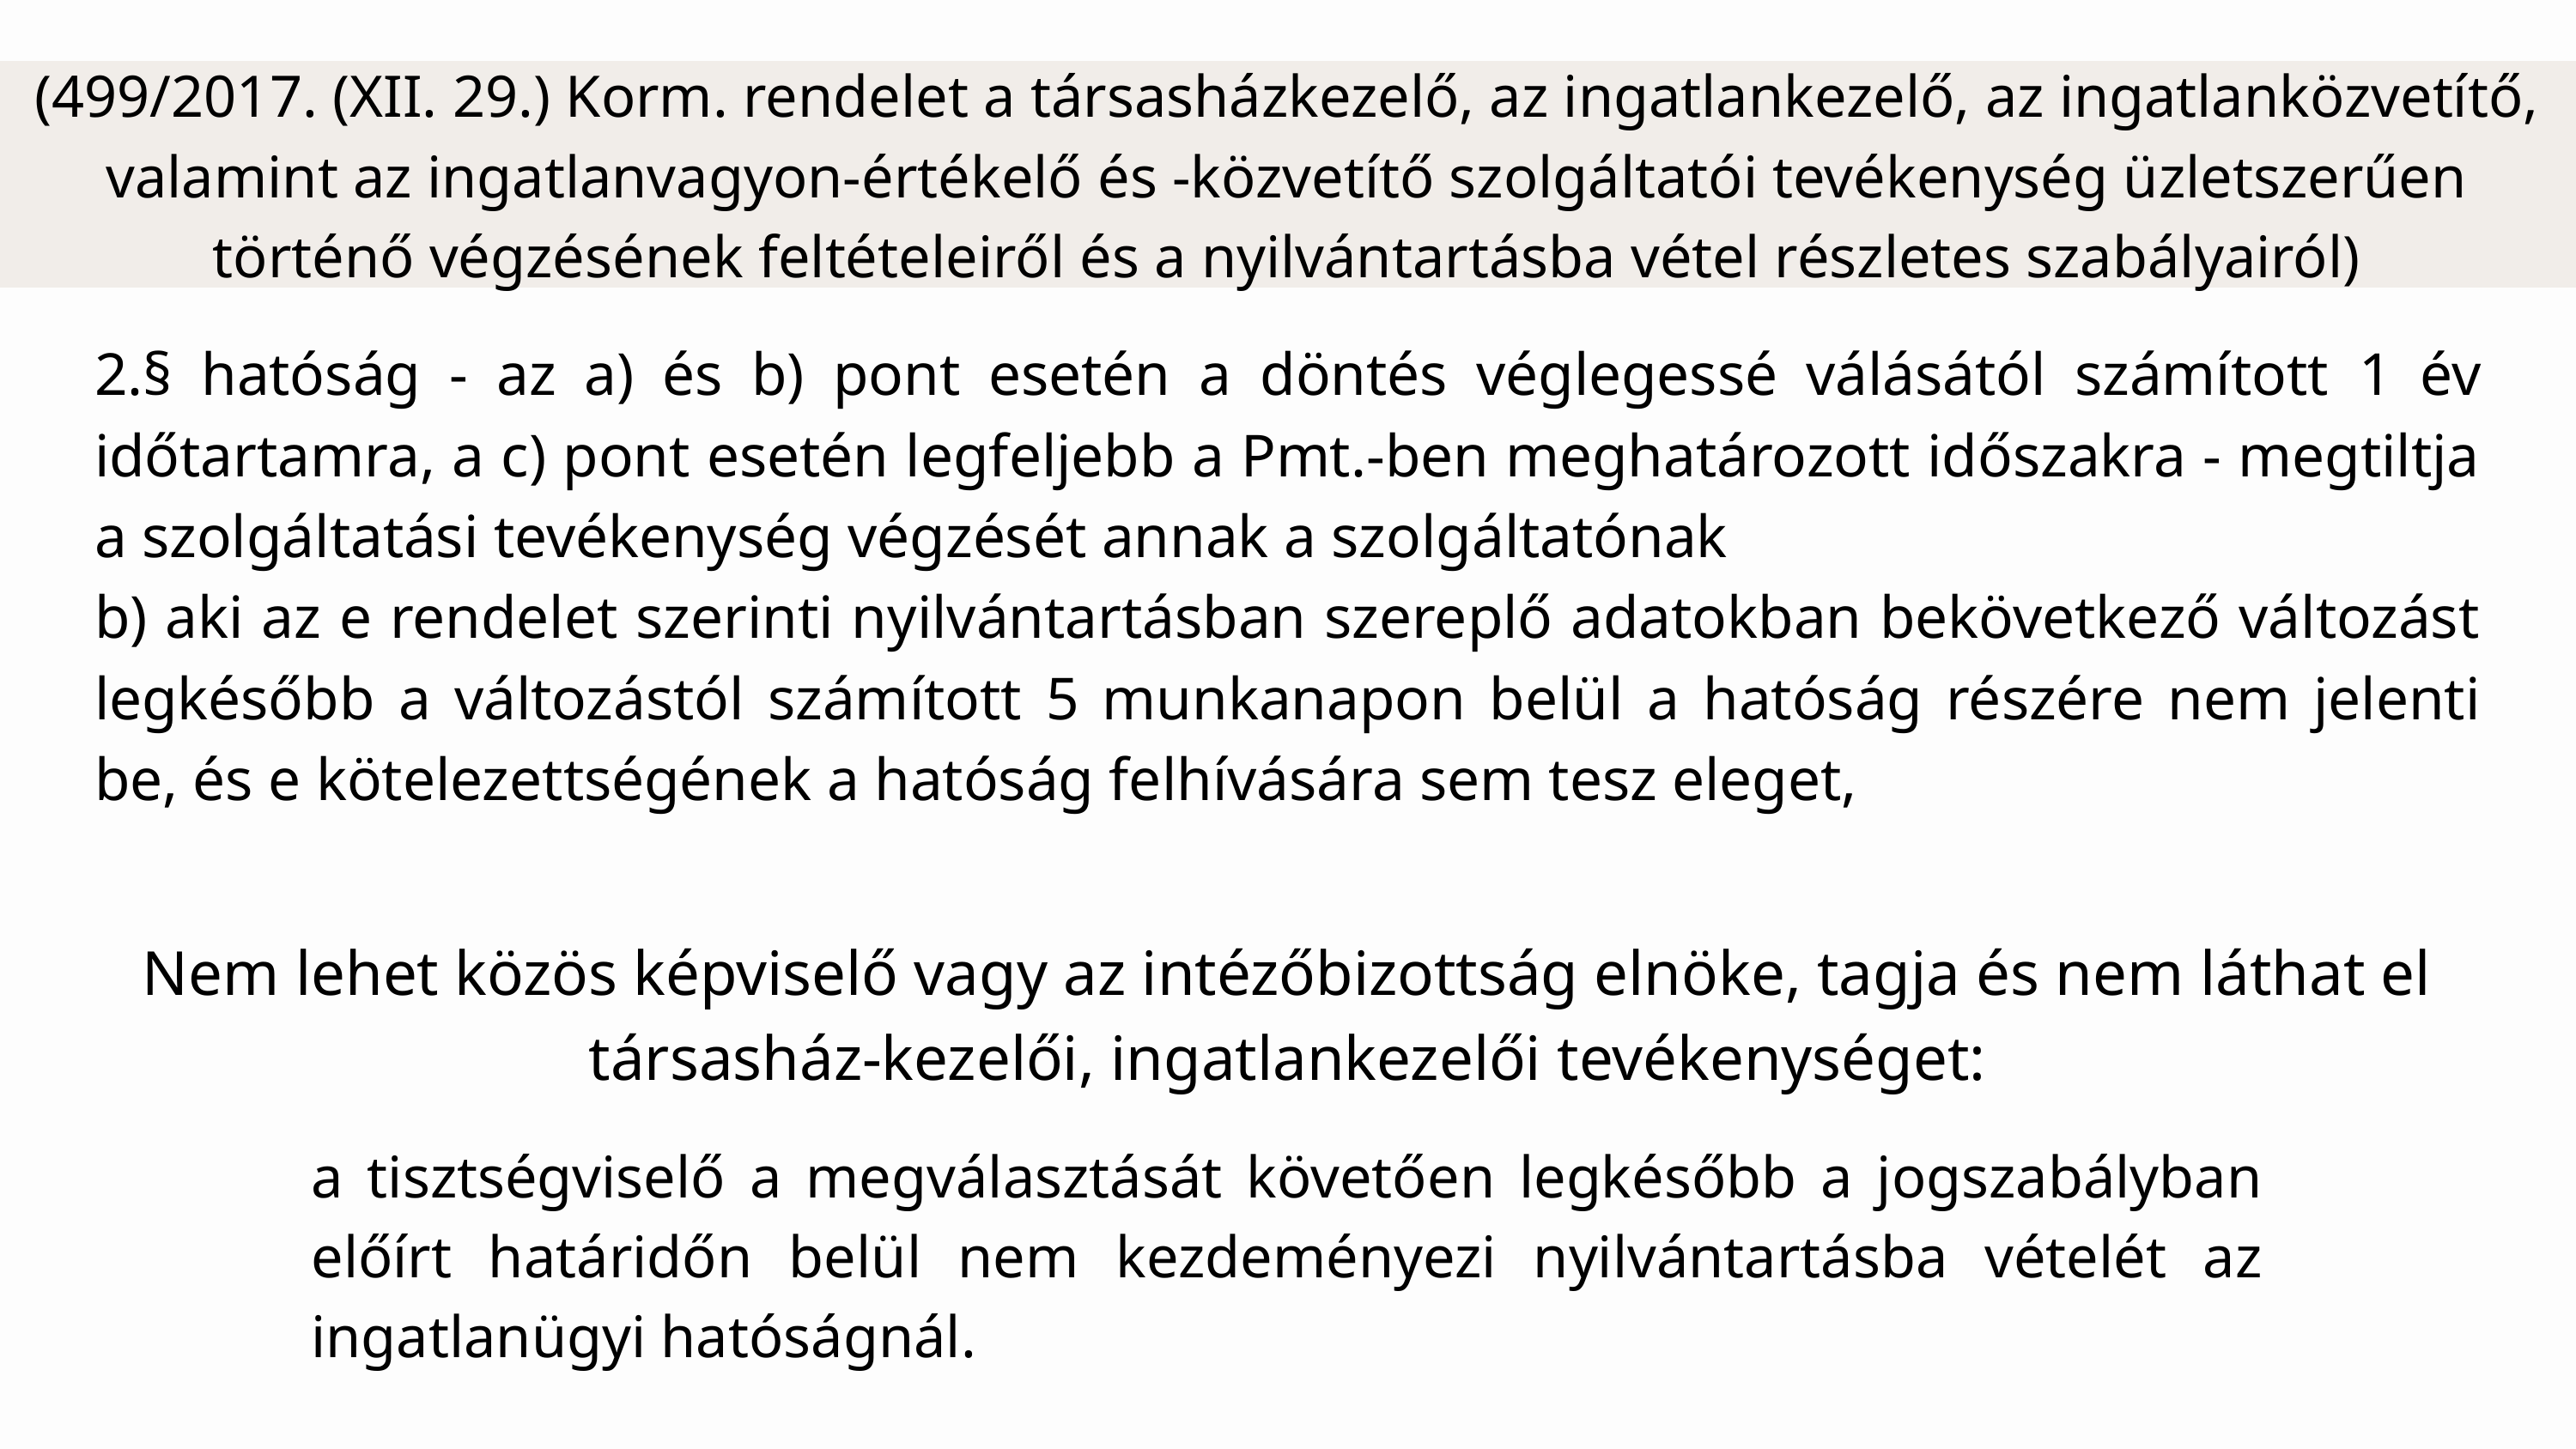

(499/2017. (XII. 29.) Korm. rendelet a társasházkezelő, az ingatlankezelő, az ingatlanközvetítő, valamint az ingatlanvagyon-értékelő és -közvetítő szolgáltatói tevékenység üzletszerűen történő végzésének feltételeiről és a nyilvántartásba vétel részletes szabályairól)
2.§ hatóság - az a) és b) pont esetén a döntés véglegessé válásától számított 1 év időtartamra, a c) pont esetén legfeljebb a Pmt.-ben meghatározott időszakra - megtiltja a szolgáltatási tevékenység végzését annak a szolgáltatónak
b) aki az e rendelet szerinti nyilvántartásban szereplő adatokban bekövetkező változást legkésőbb a változástól számított 5 munkanapon belül a hatóság részére nem jelenti be, és e kötelezettségének a hatóság felhívására sem tesz eleget,
Nem lehet közös képviselő vagy az intézőbizottság elnöke, tagja és nem láthat el társasház-kezelői, ingatlankezelői tevékenységet:
a tisztségviselő a megválasztását követően legkésőbb a jogszabályban előírt határidőn belül nem kezdeményezi nyilvántartásba vételét az ingatlanügyi hatóságnál.